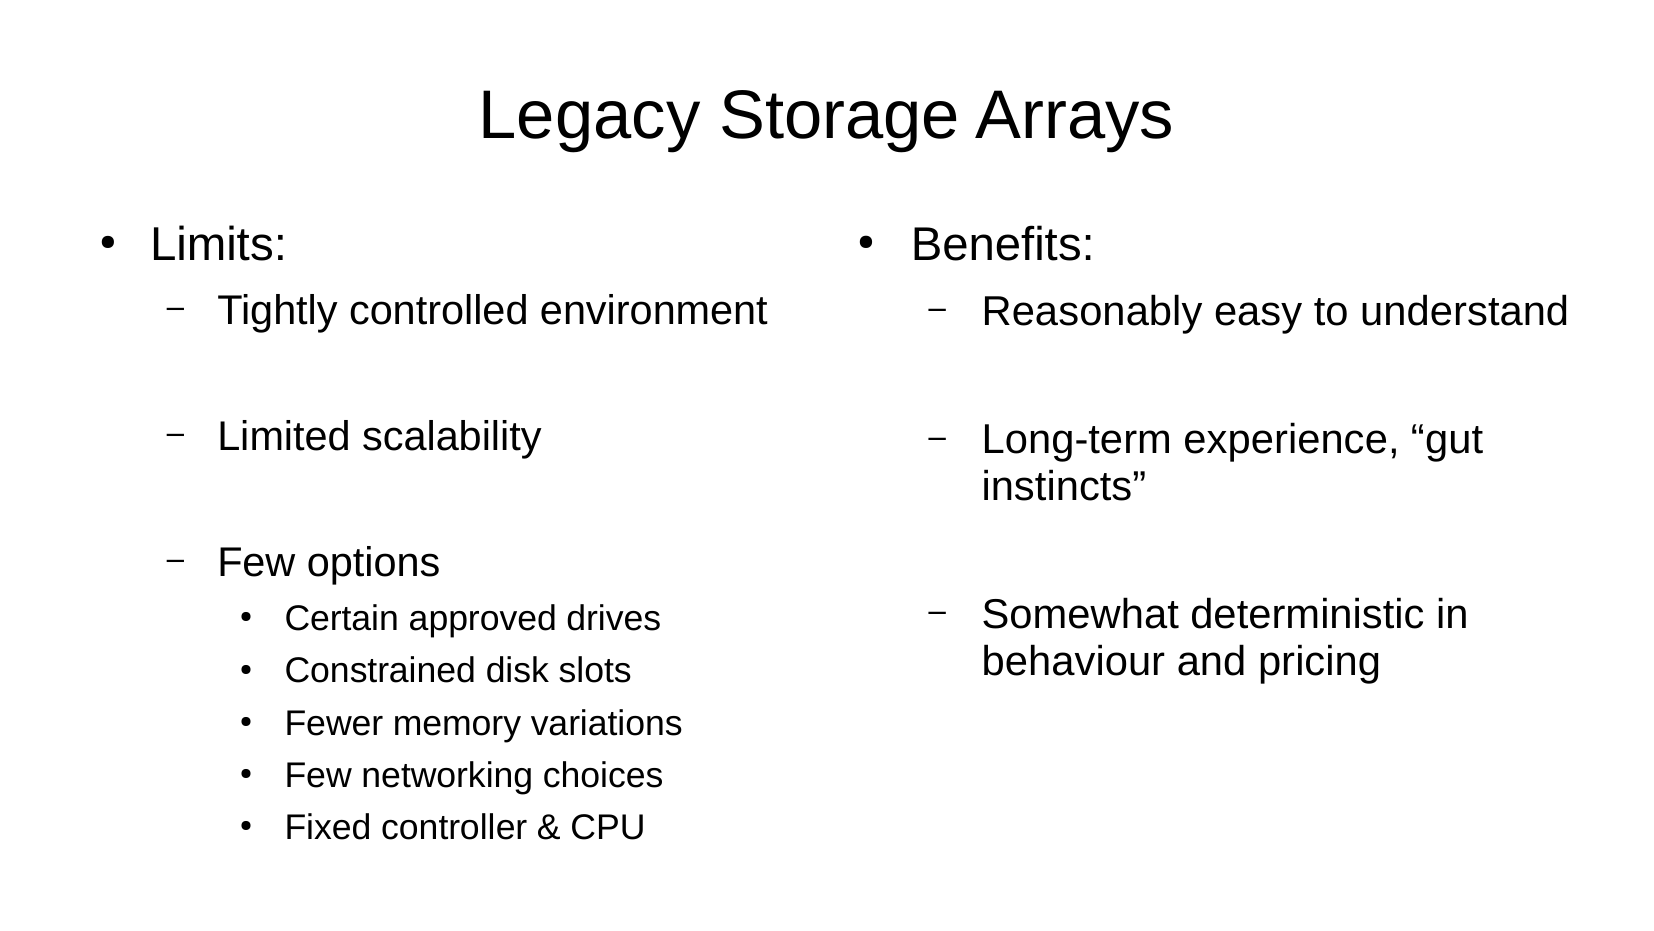

# Legacy Storage Arrays
Limits:
Tightly controlled environment
Limited scalability
Few options
Certain approved drives
Constrained disk slots
Fewer memory variations
Few networking choices
Fixed controller & CPU
Benefits:
Reasonably easy to understand
Long-term experience, “gut instincts”
Somewhat deterministic in behaviour and pricing